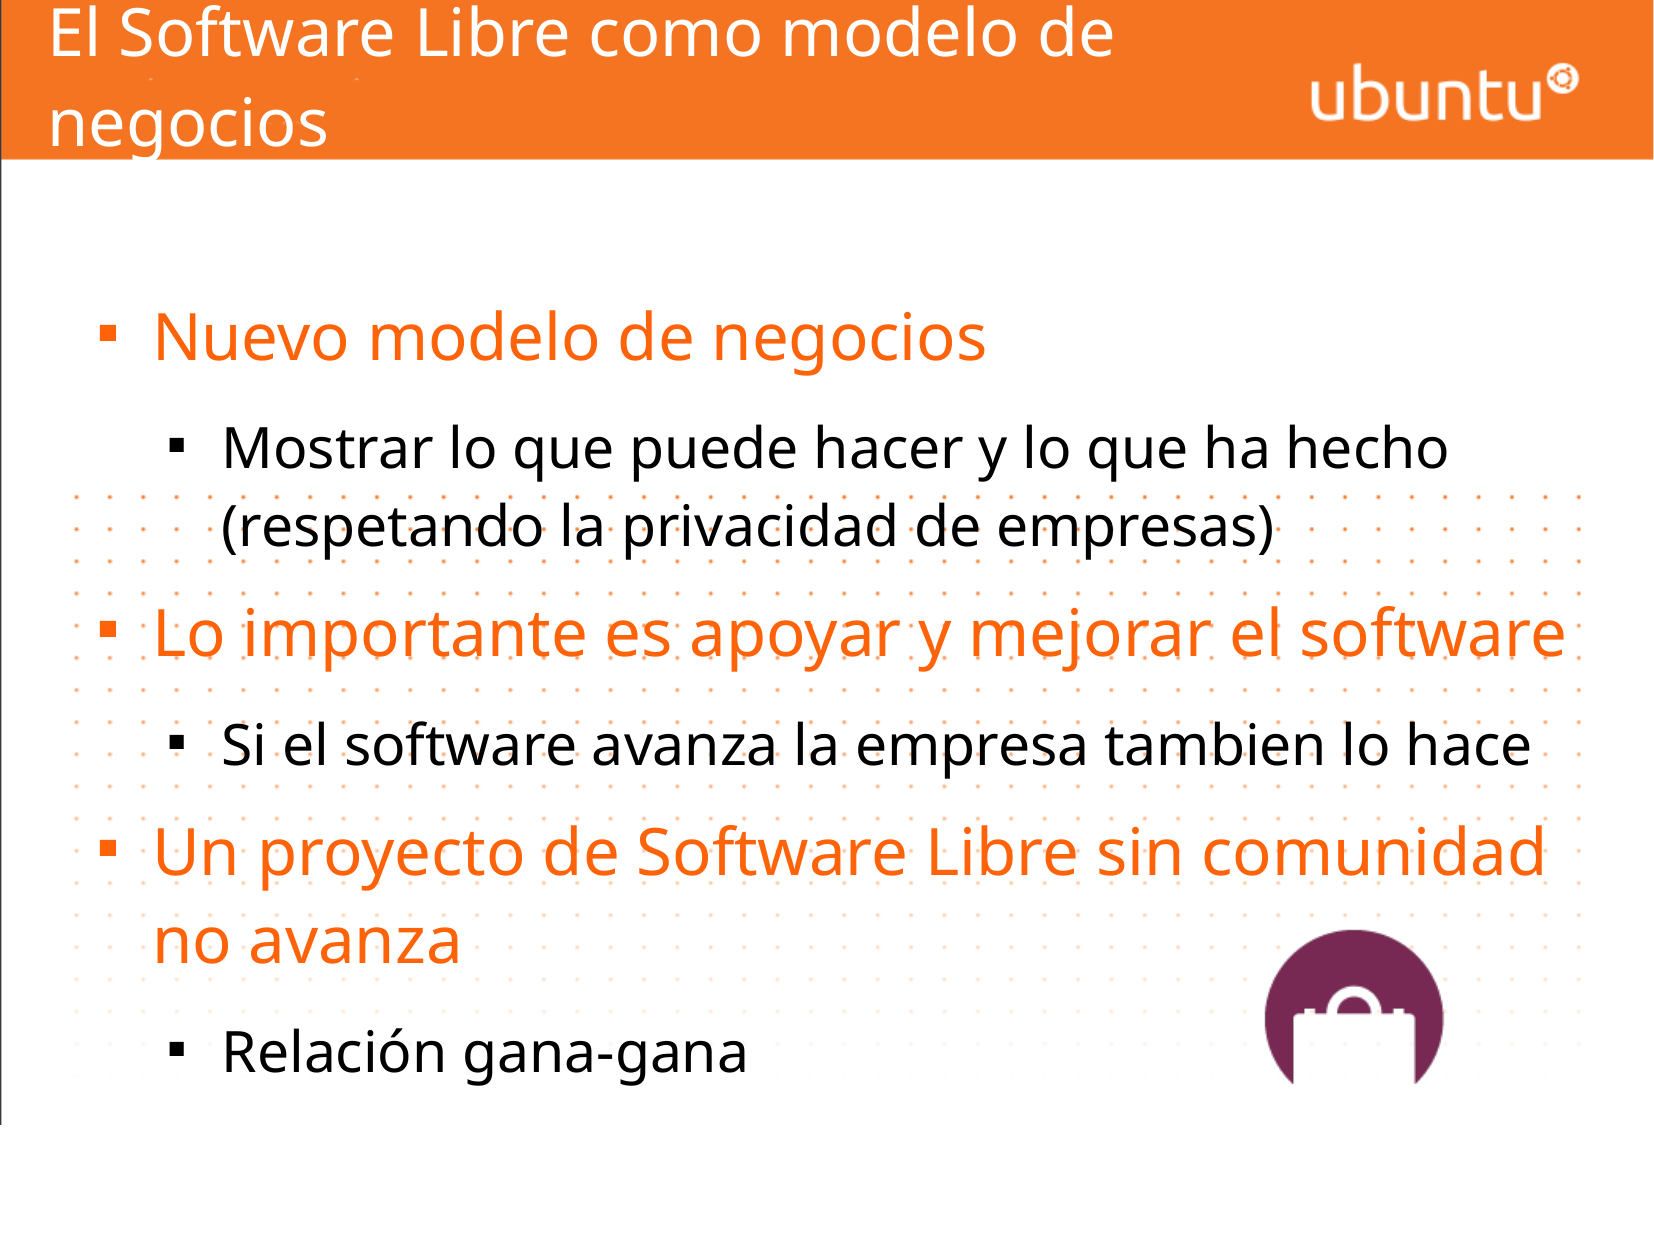

# El Software Libre como modelo de negocios
Nuevo modelo de negocios
Mostrar lo que puede hacer y lo que ha hecho (respetando la privacidad de empresas)
Lo importante es apoyar y mejorar el software
Si el software avanza la empresa tambien lo hace
Un proyecto de Software Libre sin comunidad no avanza
Relación gana-gana